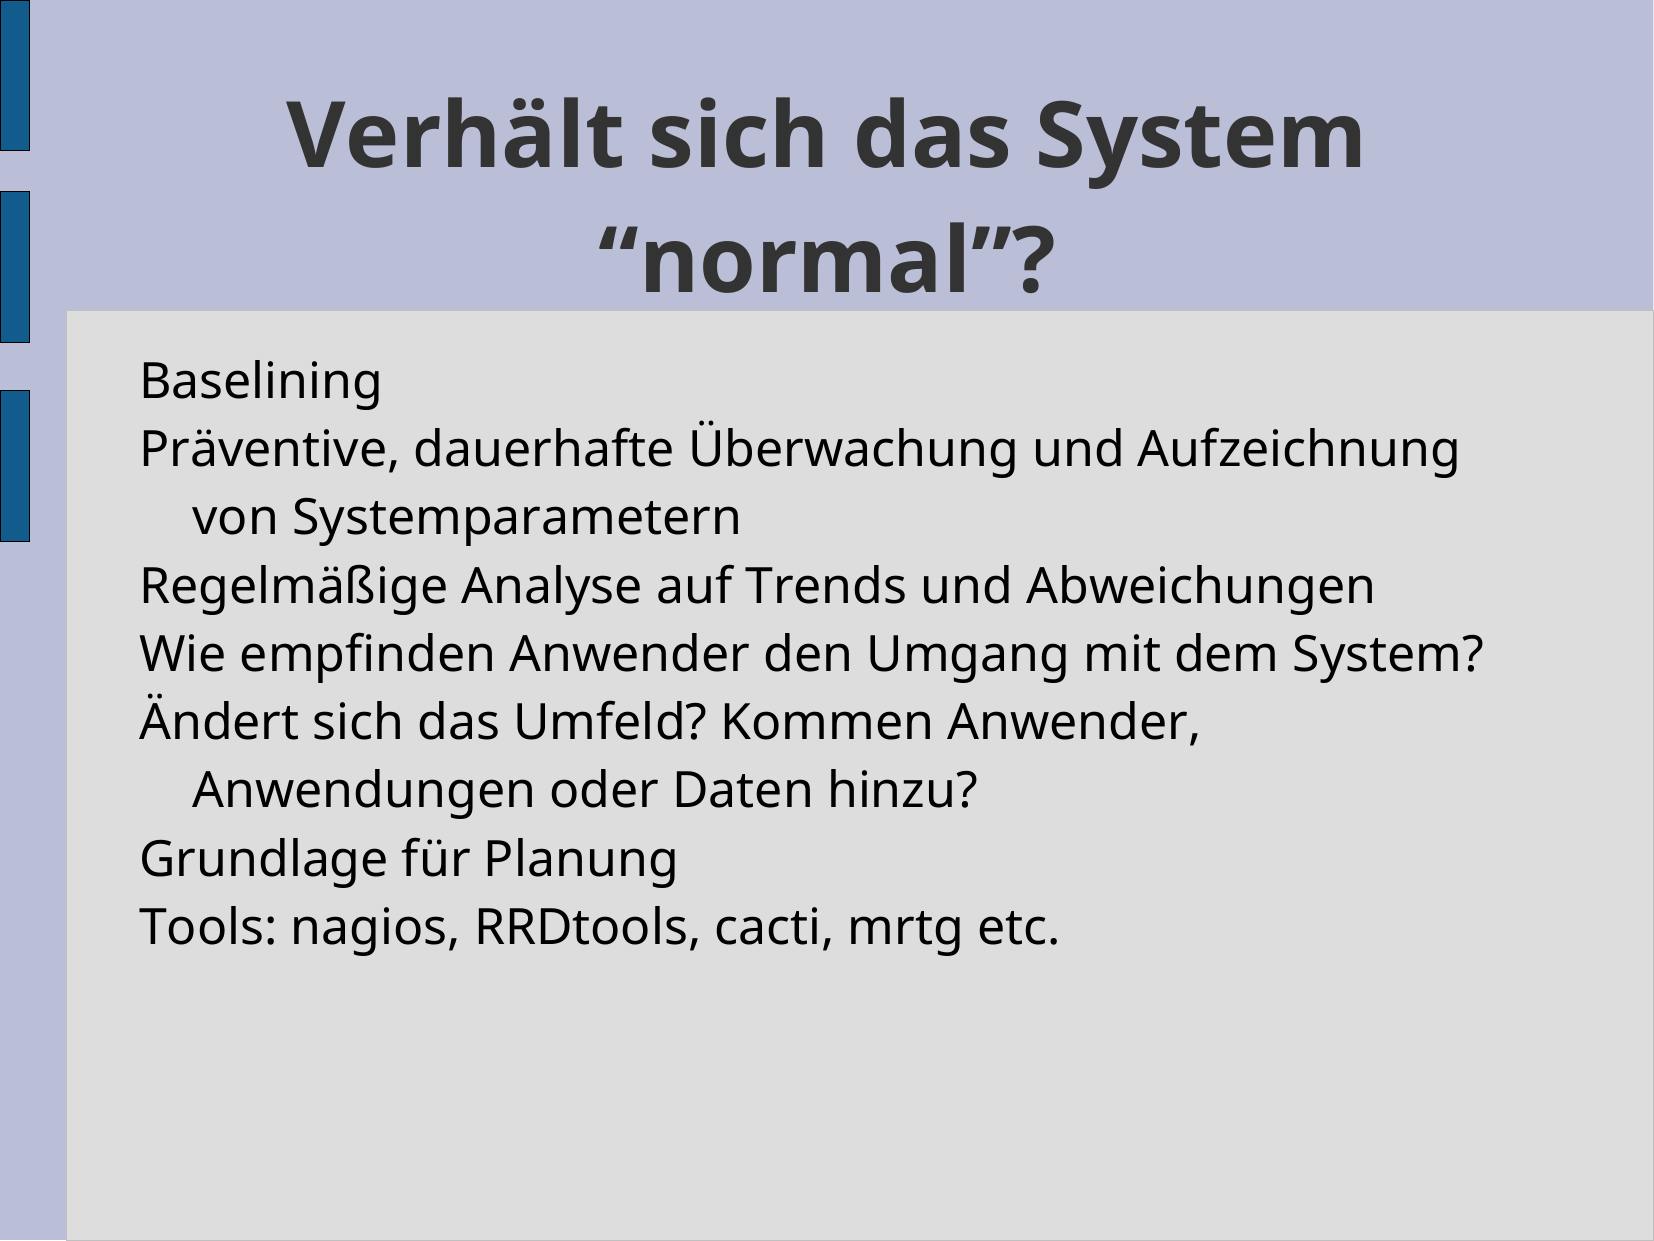

# Verhält sich das System “normal”?
Baselining
Präventive, dauerhafte Überwachung und Aufzeichnung von Systemparametern
Regelmäßige Analyse auf Trends und Abweichungen
Wie empfinden Anwender den Umgang mit dem System?
Ändert sich das Umfeld? Kommen Anwender, Anwendungen oder Daten hinzu?
Grundlage für Planung
Tools: nagios, RRDtools, cacti, mrtg etc.